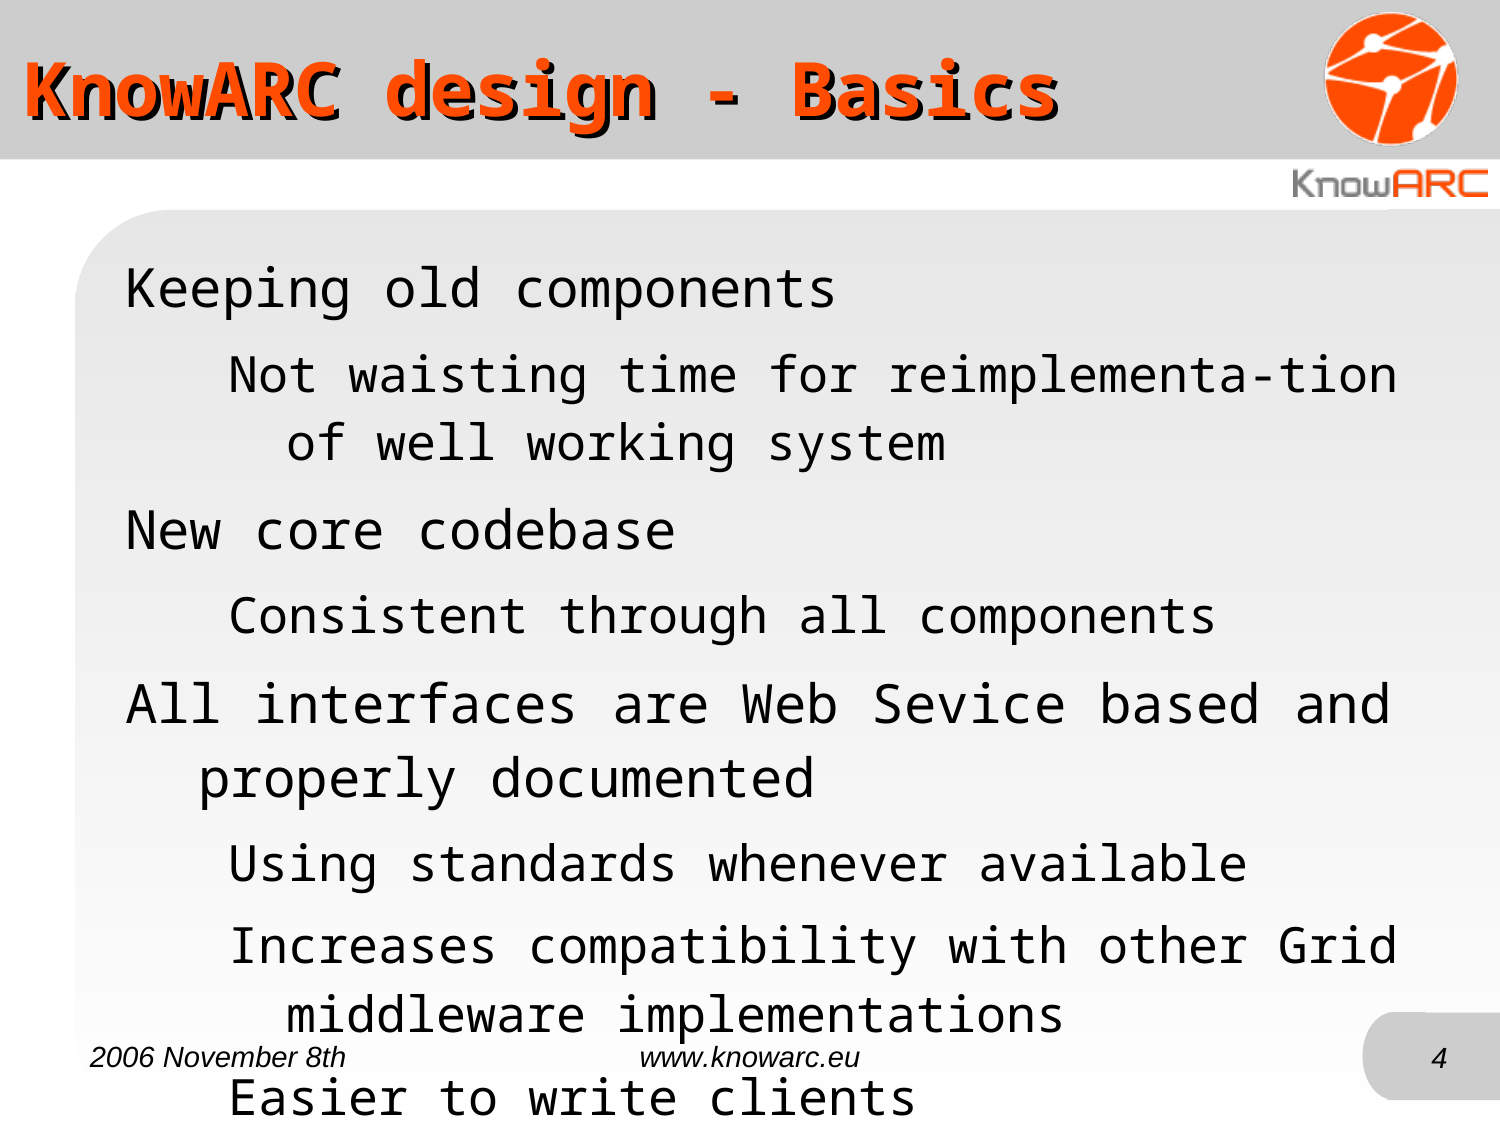

# KnowARC design - Basics
Keeping old components
Not waisting time for reimplementa-tion of well working system
New core codebase
Consistent through all components
All interfaces are Web Sevice based and properly documented
Using standards whenever available
Increases compatibility with other Grid middleware implementations
Easier to write clients
www.knowarc.eu
4